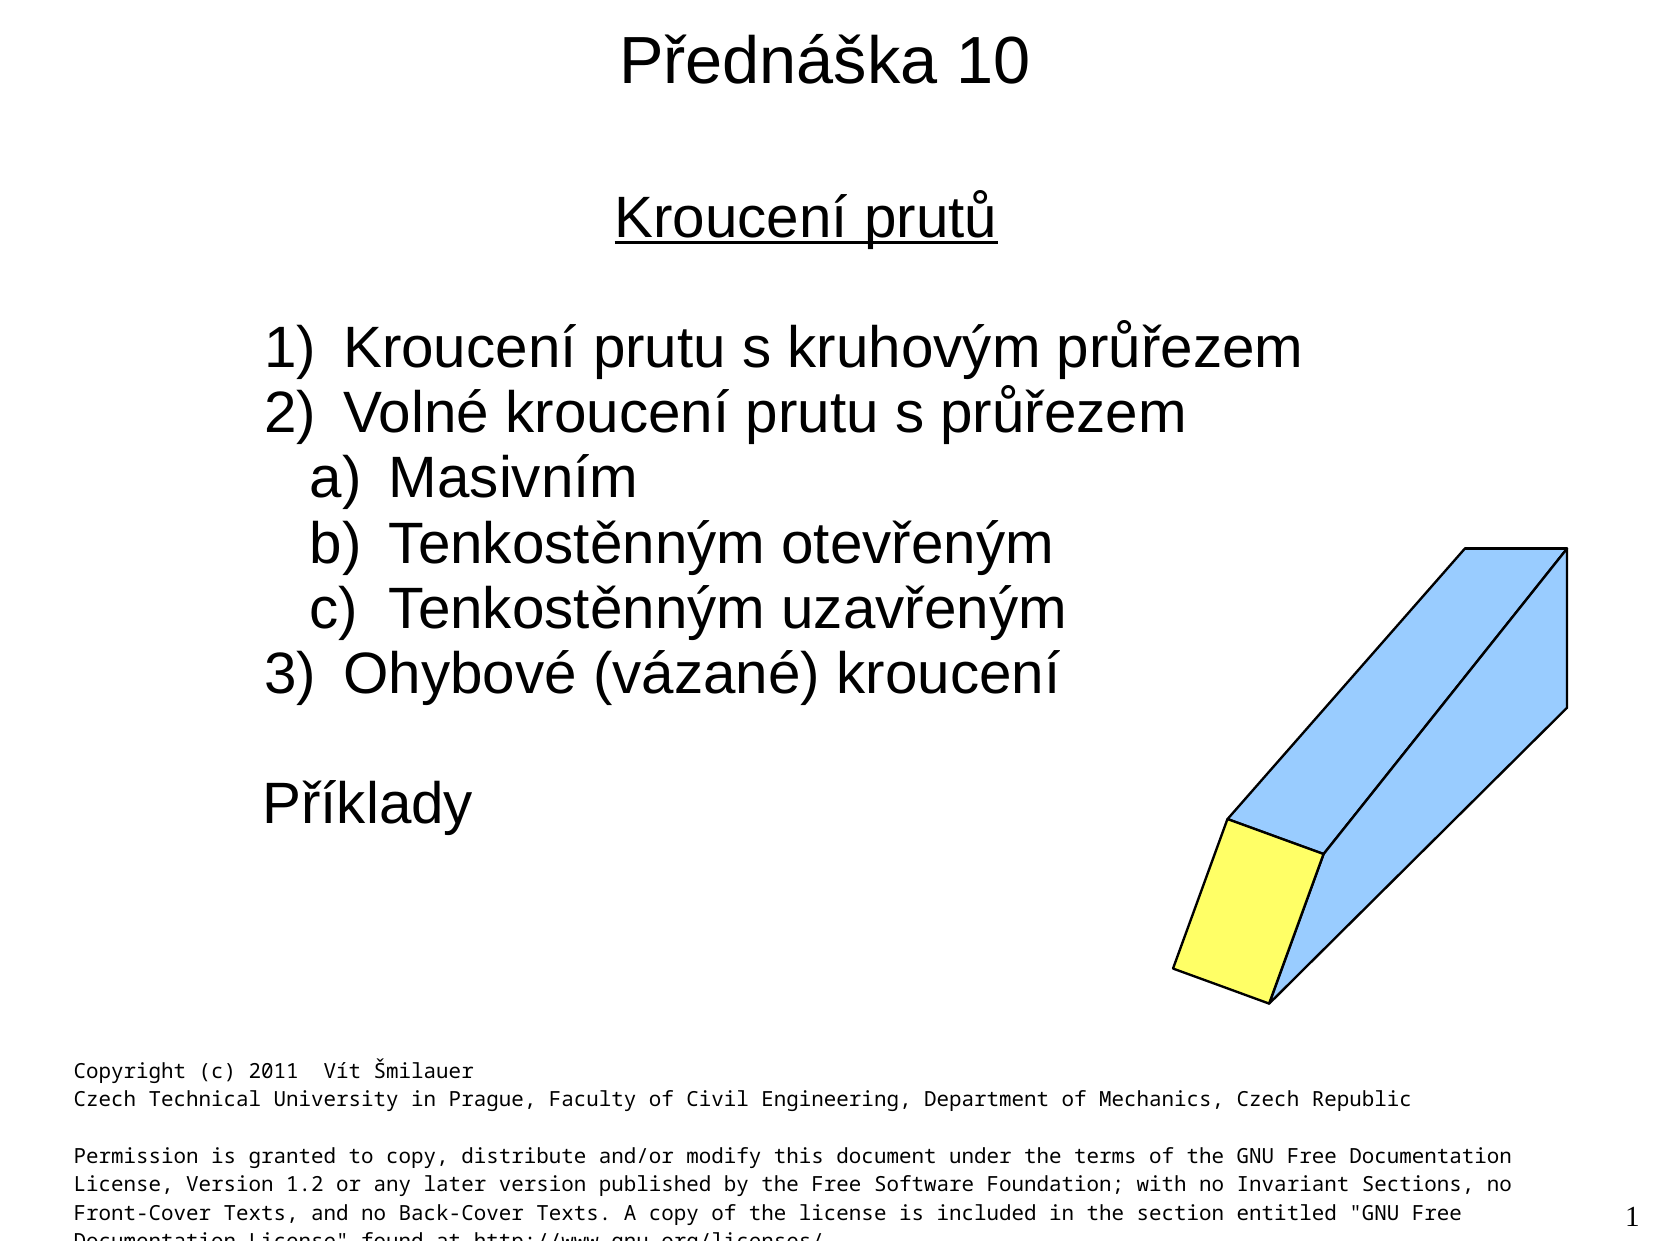

# Přednáška 10
Kroucení prutů
Kroucení prutu s kruhovým průřezem
Volné kroucení prutu s průřezem
Masivním
Tenkostěnným otevřeným
Tenkostěnným uzavřeným
Ohybové (vázané) kroucení
Příklady
Copyright (c) 2011 Vít Šmilauer
Czech Technical University in Prague, Faculty of Civil Engineering, Department of Mechanics, Czech Republic
Permission is granted to copy, distribute and/or modify this document under the terms of the GNU Free Documentation License, Version 1.2 or any later version published by the Free Software Foundation; with no Invariant Sections, no Front-Cover Texts, and no Back-Cover Texts. A copy of the license is included in the section entitled "GNU Free Documentation License" found at http://www.gnu.org/licenses/
1